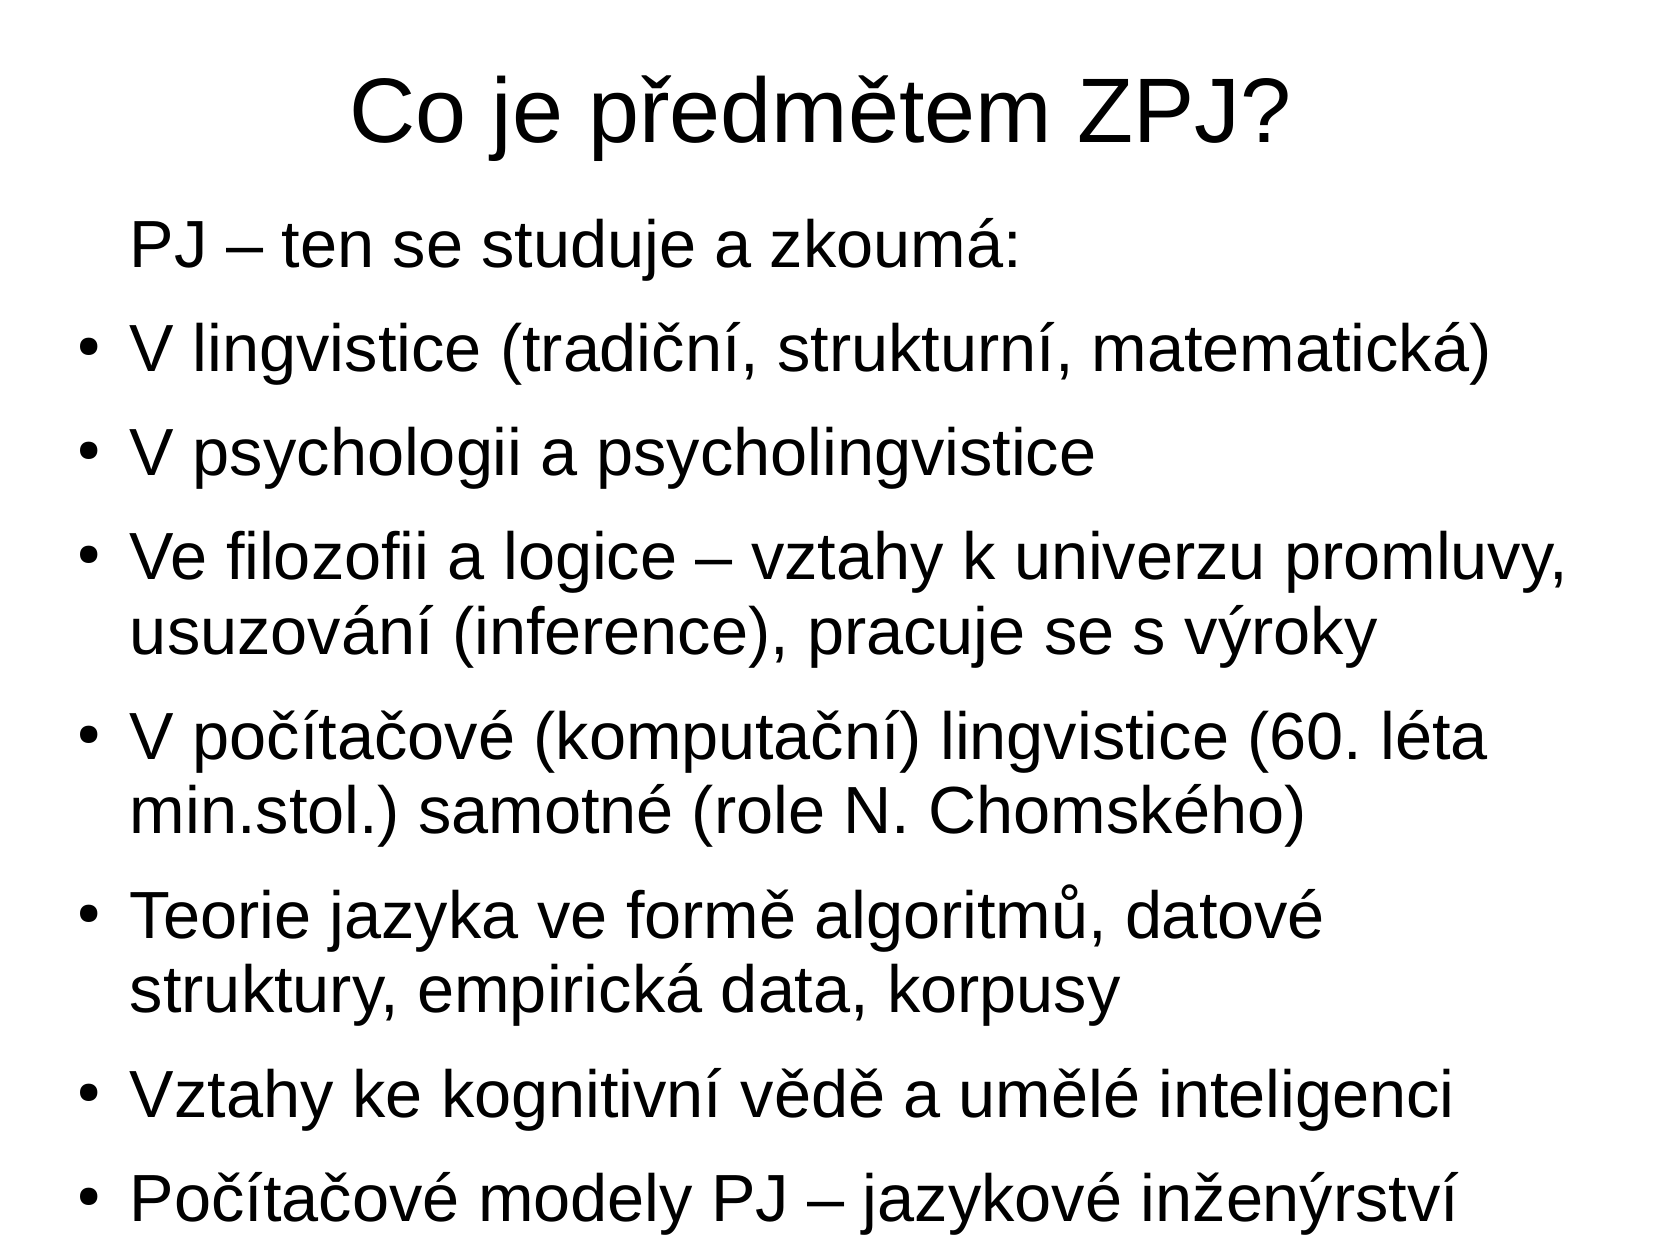

# Co je předmětem ZPJ?
PJ – ten se studuje a zkoumá:
V lingvistice (tradiční, strukturní, matematická)
V psychologii a psycholingvistice
Ve filozofii a logice – vztahy k univerzu promluvy, usuzování (inference), pracuje se s výroky
V počítačové (komputační) lingvistice (60. léta min.stol.) samotné (role N. Chomského)
Teorie jazyka ve formě algoritmů, datové struktury, empirická data, korpusy
Vztahy ke kognitivní vědě a umělé inteligenci
Počítačové modely PJ – jazykové inženýrství